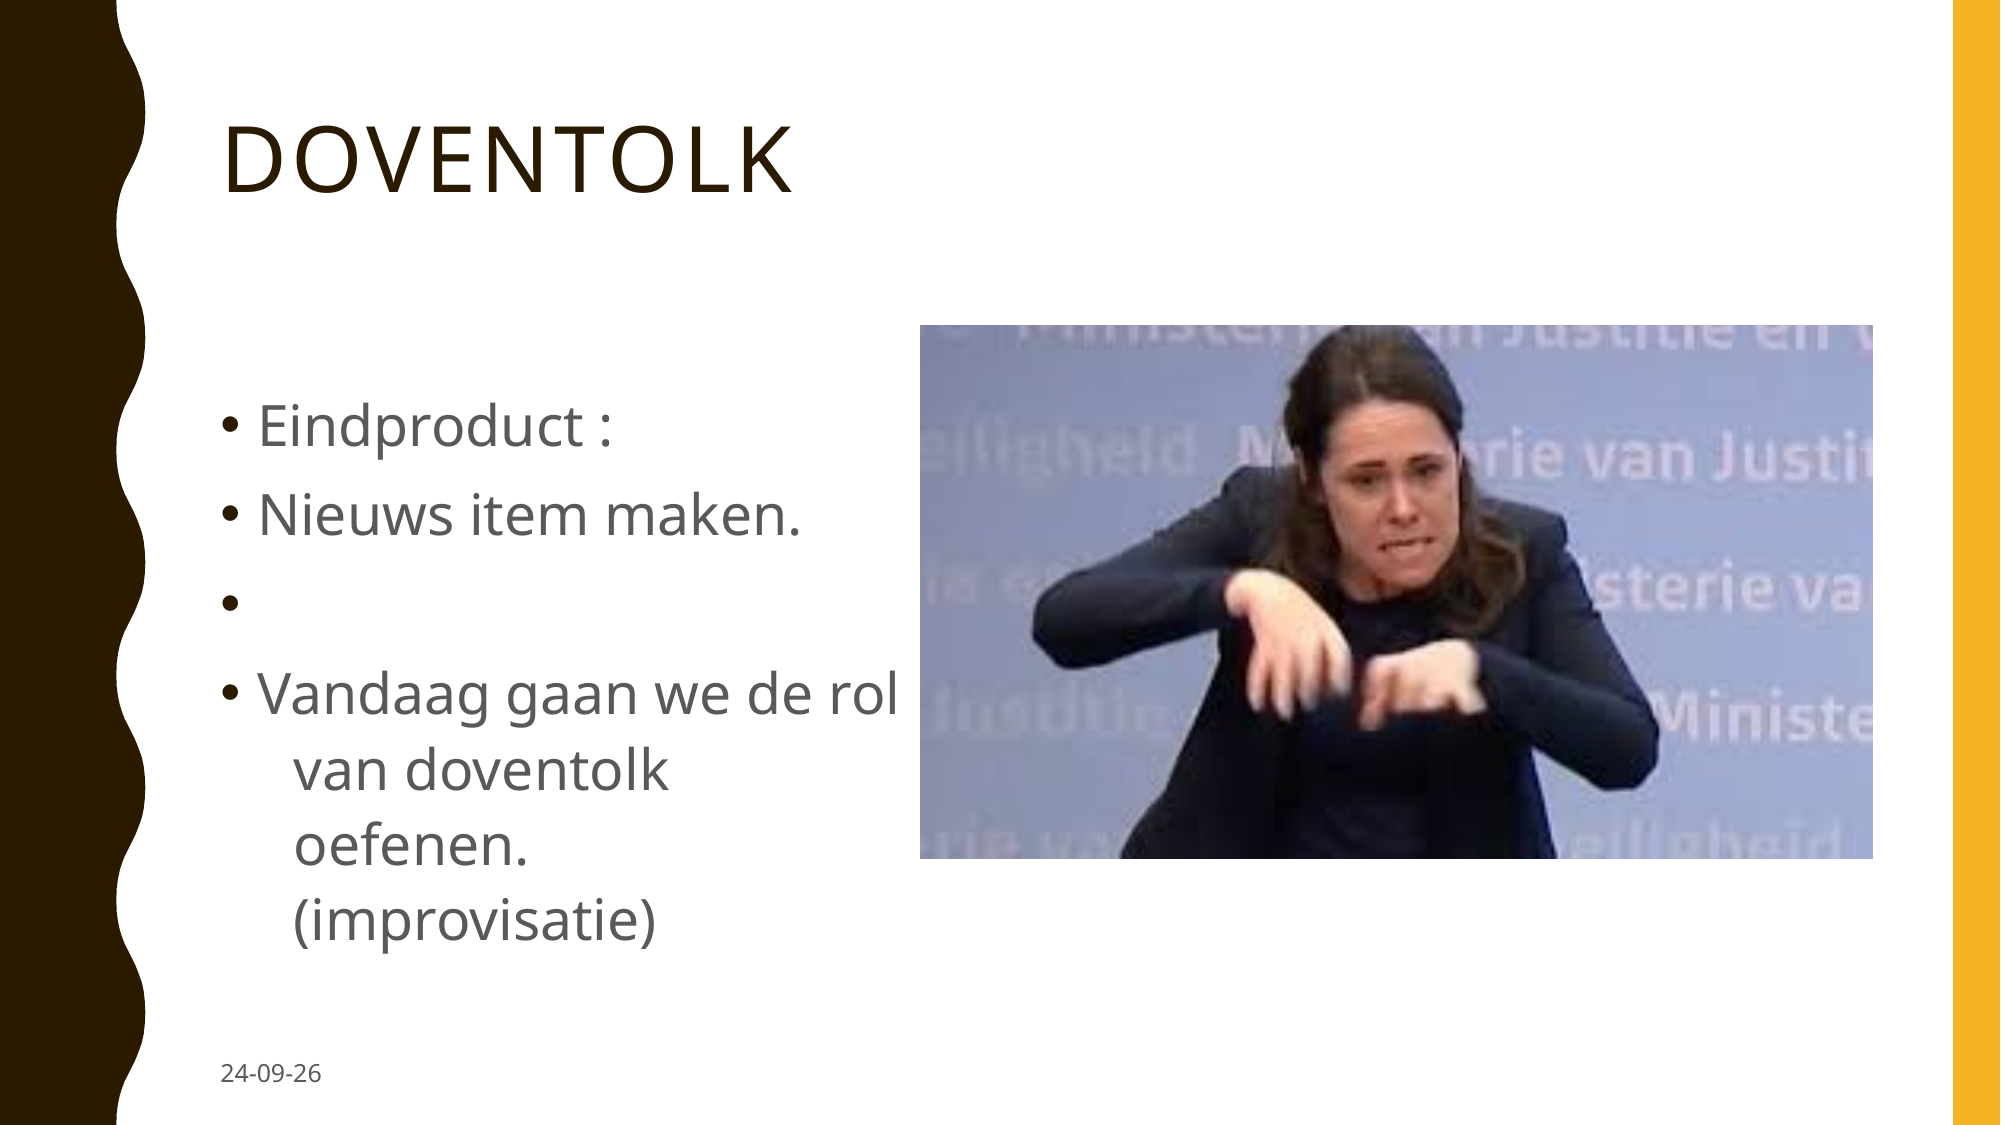

# Doventolk
Eindproduct :
Nieuws item maken.
Vandaag gaan we de rol van doventolk oefenen. (improvisatie)